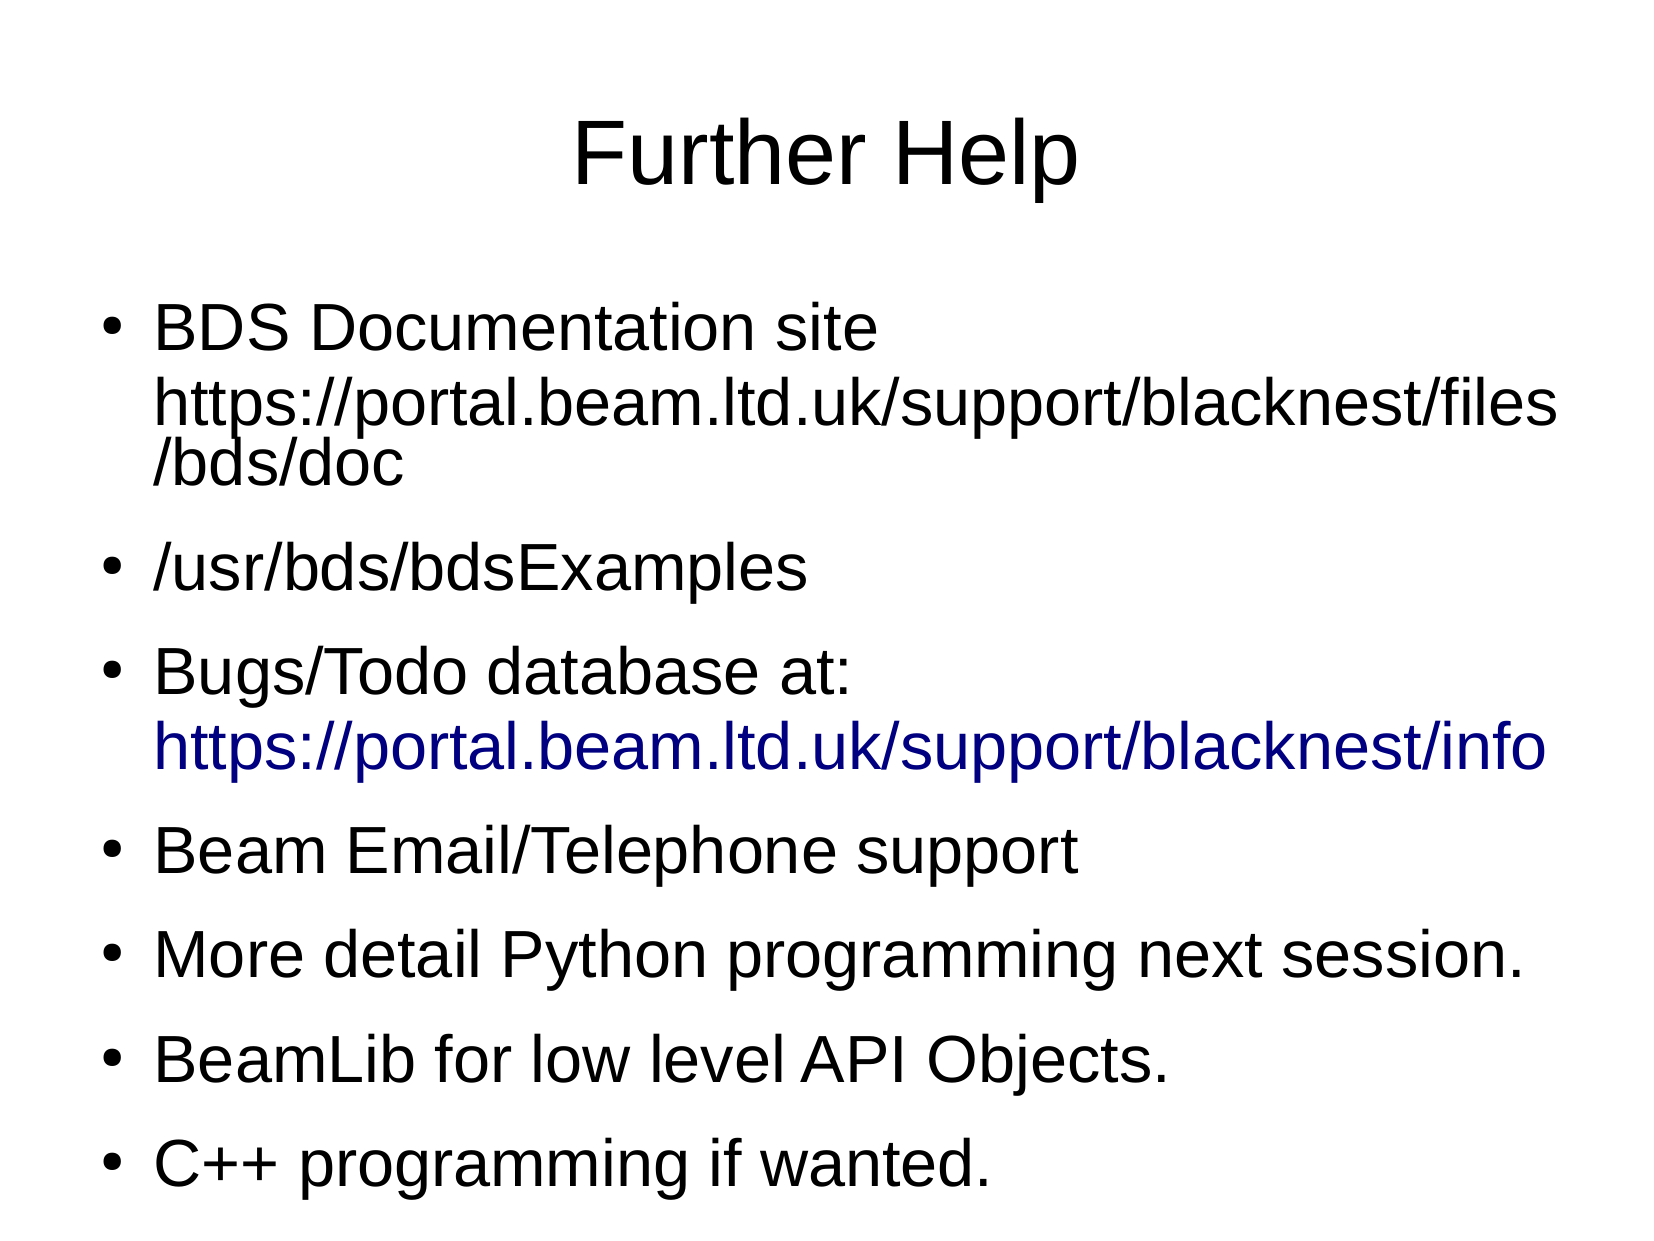

# Further Help
BDS Documentation site https://portal.beam.ltd.uk/support/blacknest/files/bds/doc
/usr/bds/bdsExamples
Bugs/Todo database at: https://portal.beam.ltd.uk/support/blacknest/info
Beam Email/Telephone support
More detail Python programming next session.
BeamLib for low level API Objects.
C++ programming if wanted.